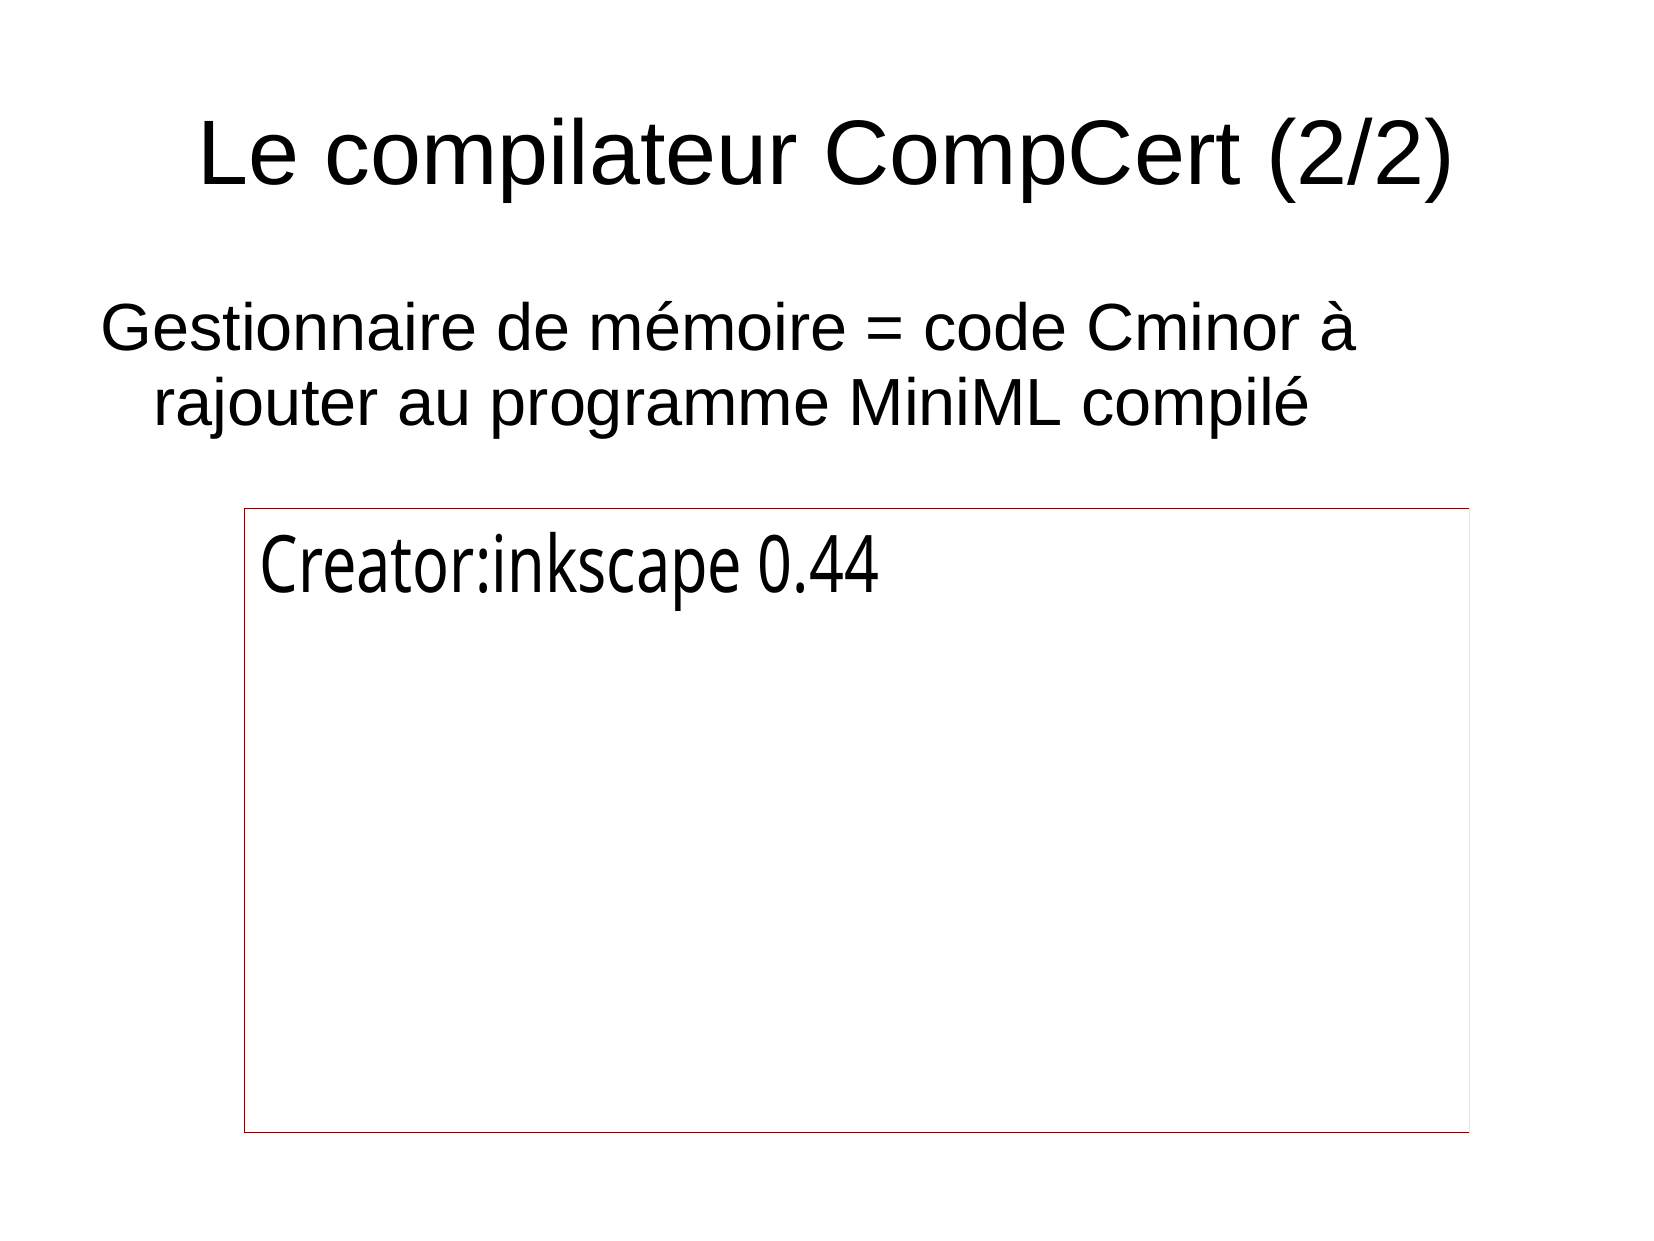

# Le compilateur CompCert (2/2)
Gestionnaire de mémoire = code Cminor à rajouter au programme MiniML compilé